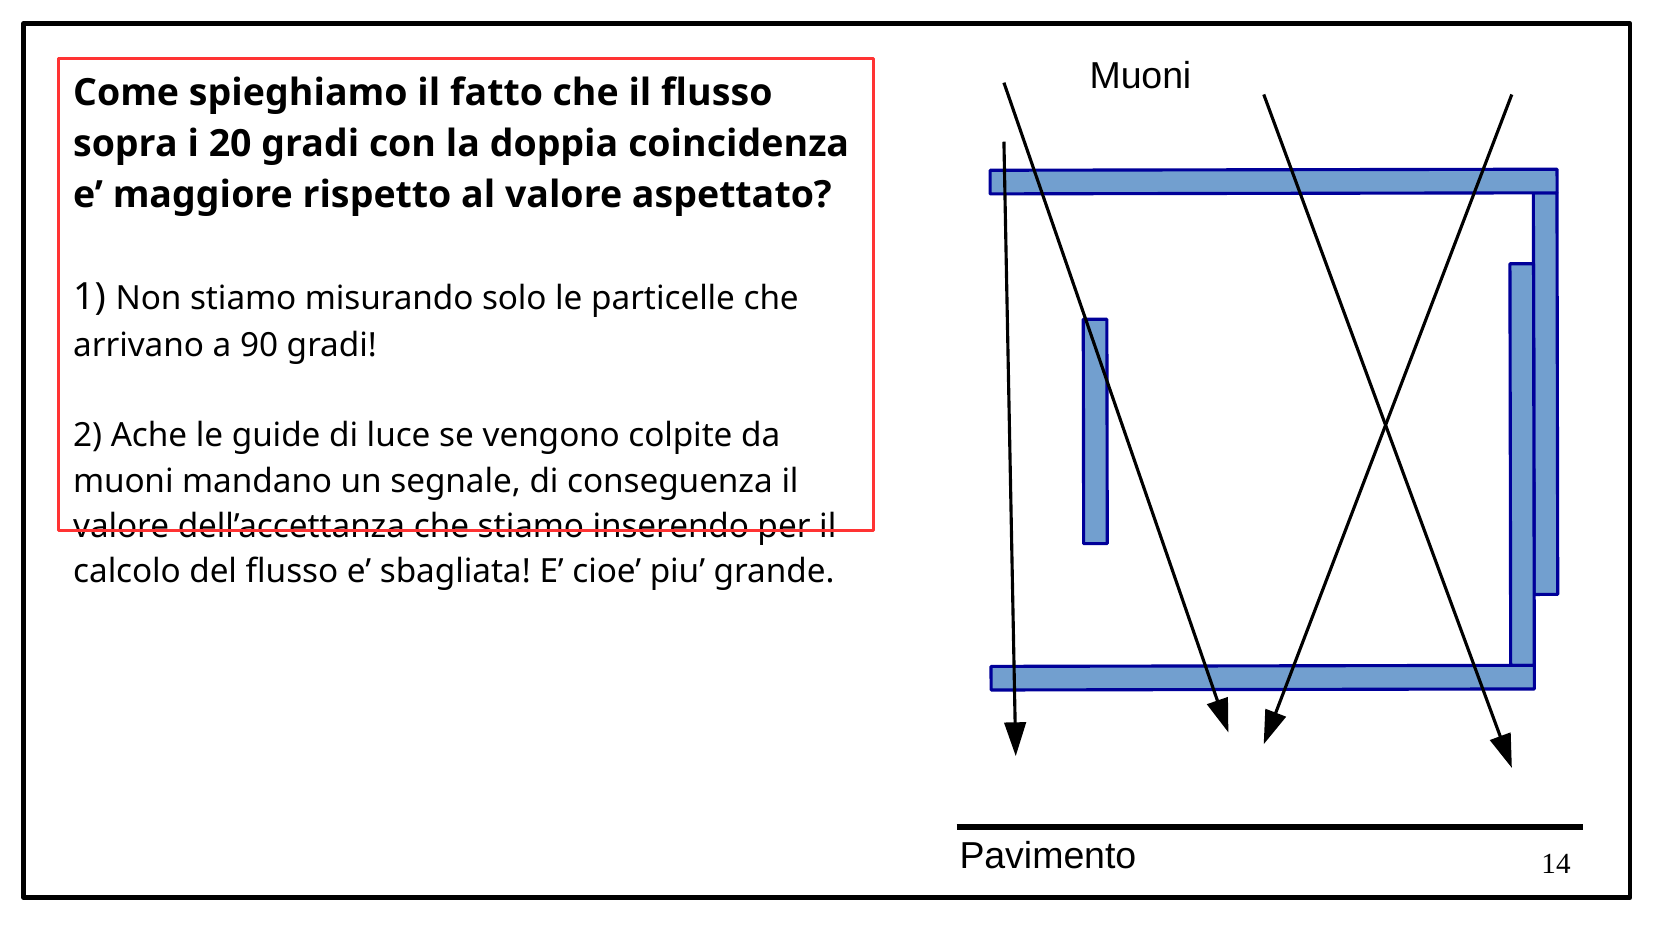

Muoni
Come spieghiamo il fatto che il flusso sopra i 20 gradi con la doppia coincidenza e’ maggiore rispetto al valore aspettato?
1) Non stiamo misurando solo le particelle che arrivano a 90 gradi!
2) Ache le guide di luce se vengono colpite da muoni mandano un segnale, di conseguenza il valore dell’accettanza che stiamo inserendo per il calcolo del flusso e’ sbagliata! E’ cioe’ piu’ grande.
Pavimento
14